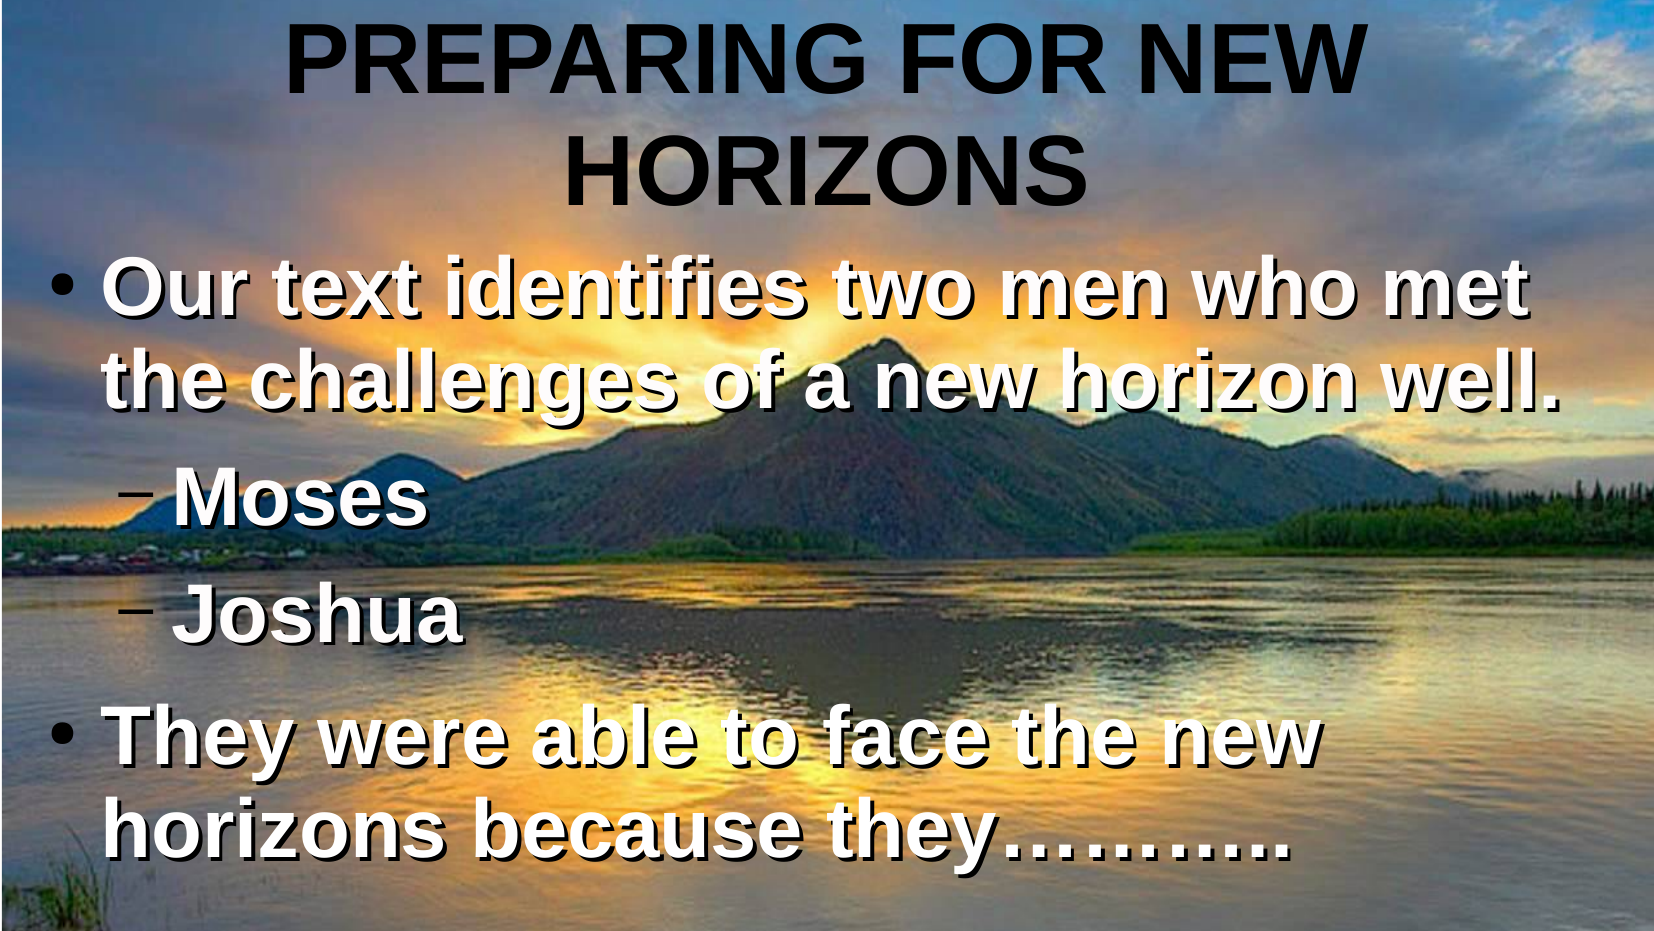

# PREPARING FOR NEW HORIZONS
Our text identifies two men who met the challenges of a new horizon well.
Moses
Joshua
They were able to face the new horizons because they………..